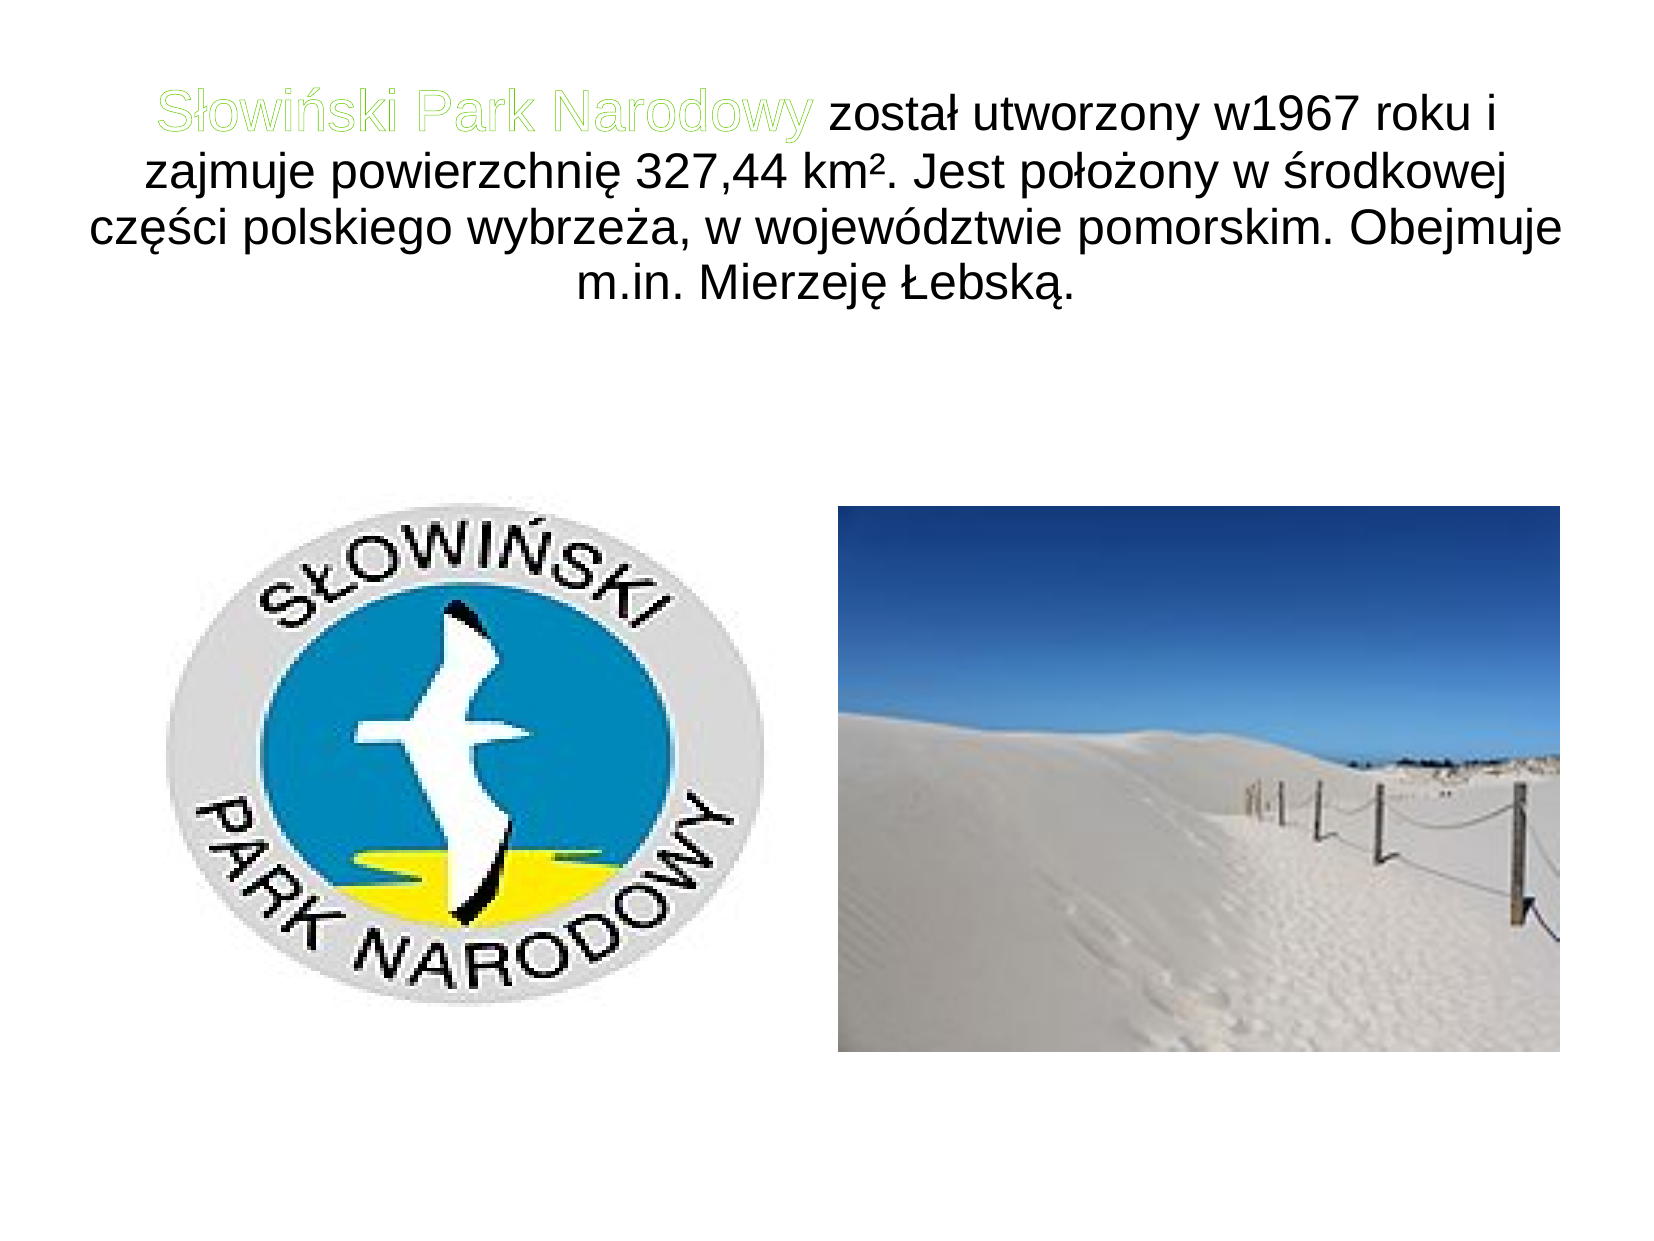

# Słowiński Park Narodowy został utworzony w1967 roku i zajmuje powierzchnię 327,44 km². Jest położony w środkowej części polskiego wybrzeża, w województwie pomorskim. Obejmuje m.in. Mierzeję Łebską.